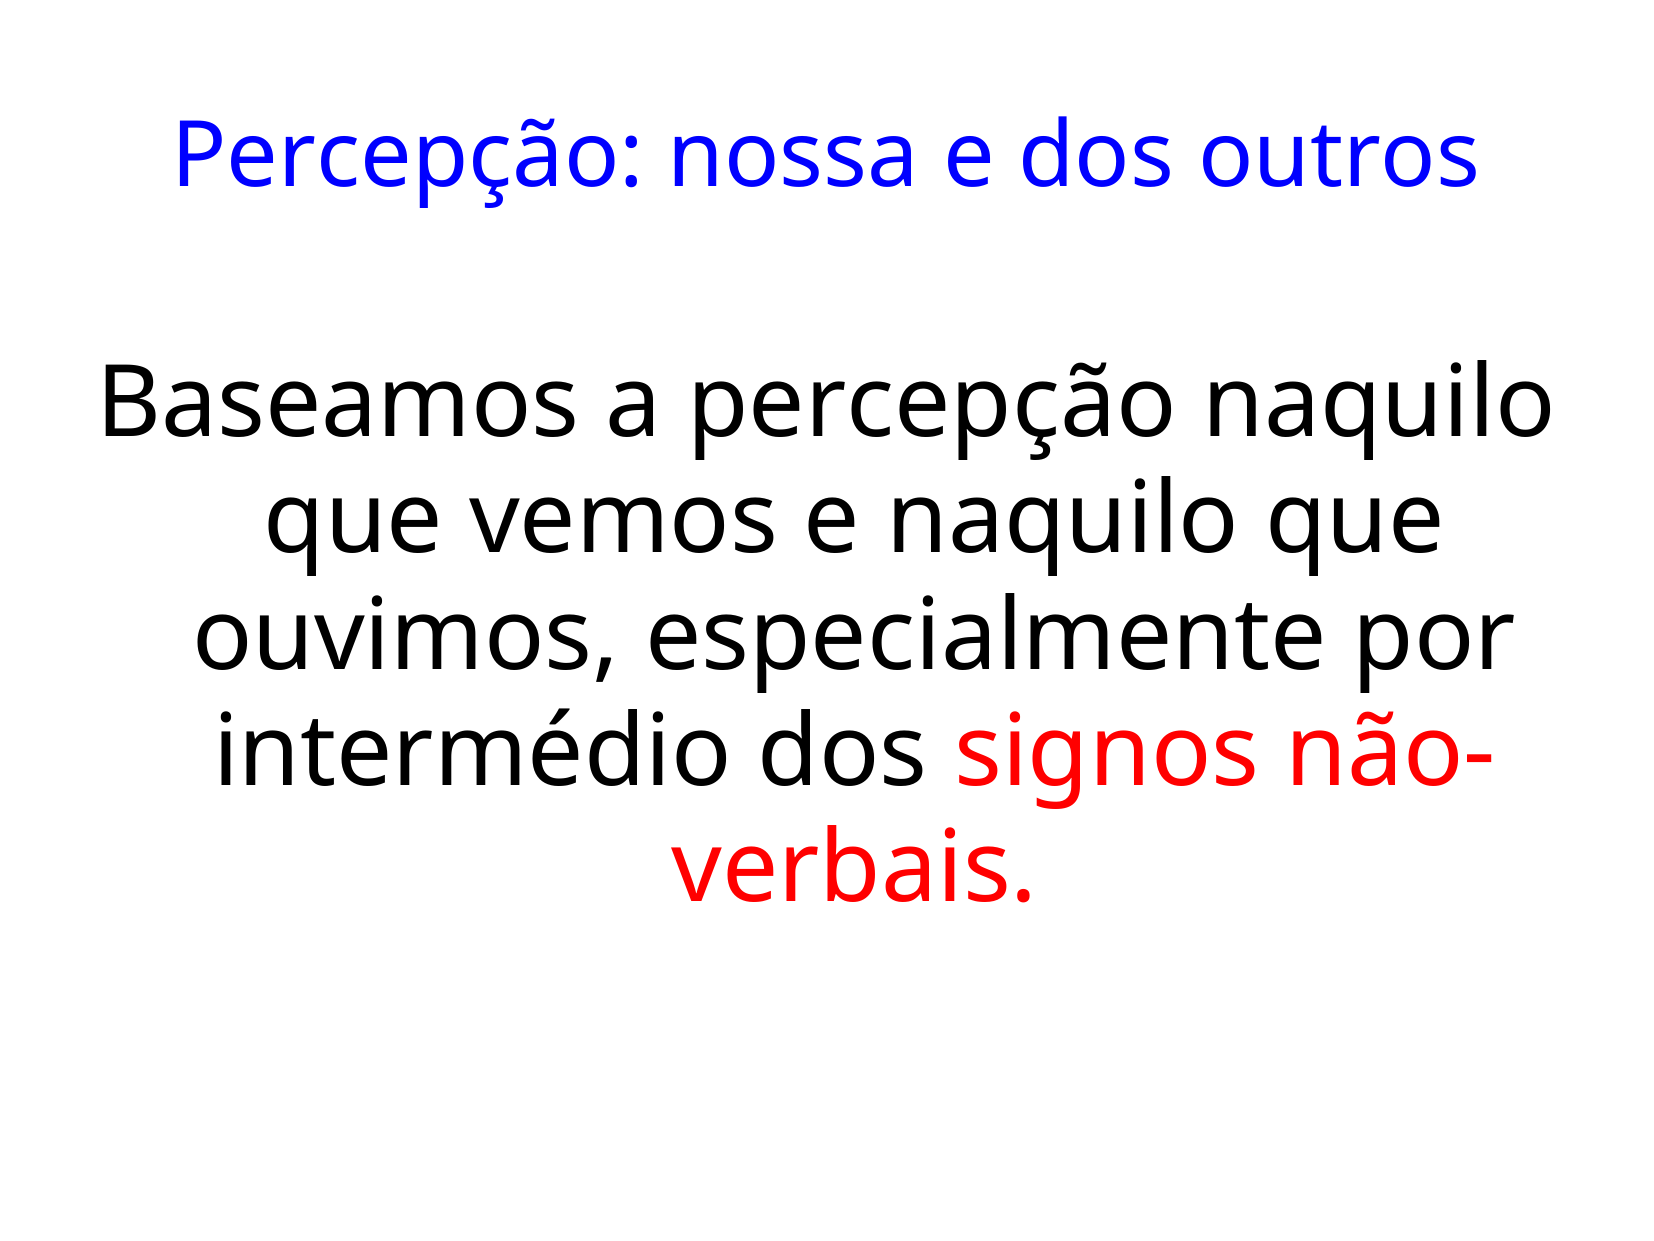

# Percepção: nossa e dos outros
Baseamos a percepção naquilo que vemos e naquilo que ouvimos, especialmente por intermédio dos signos não-verbais.